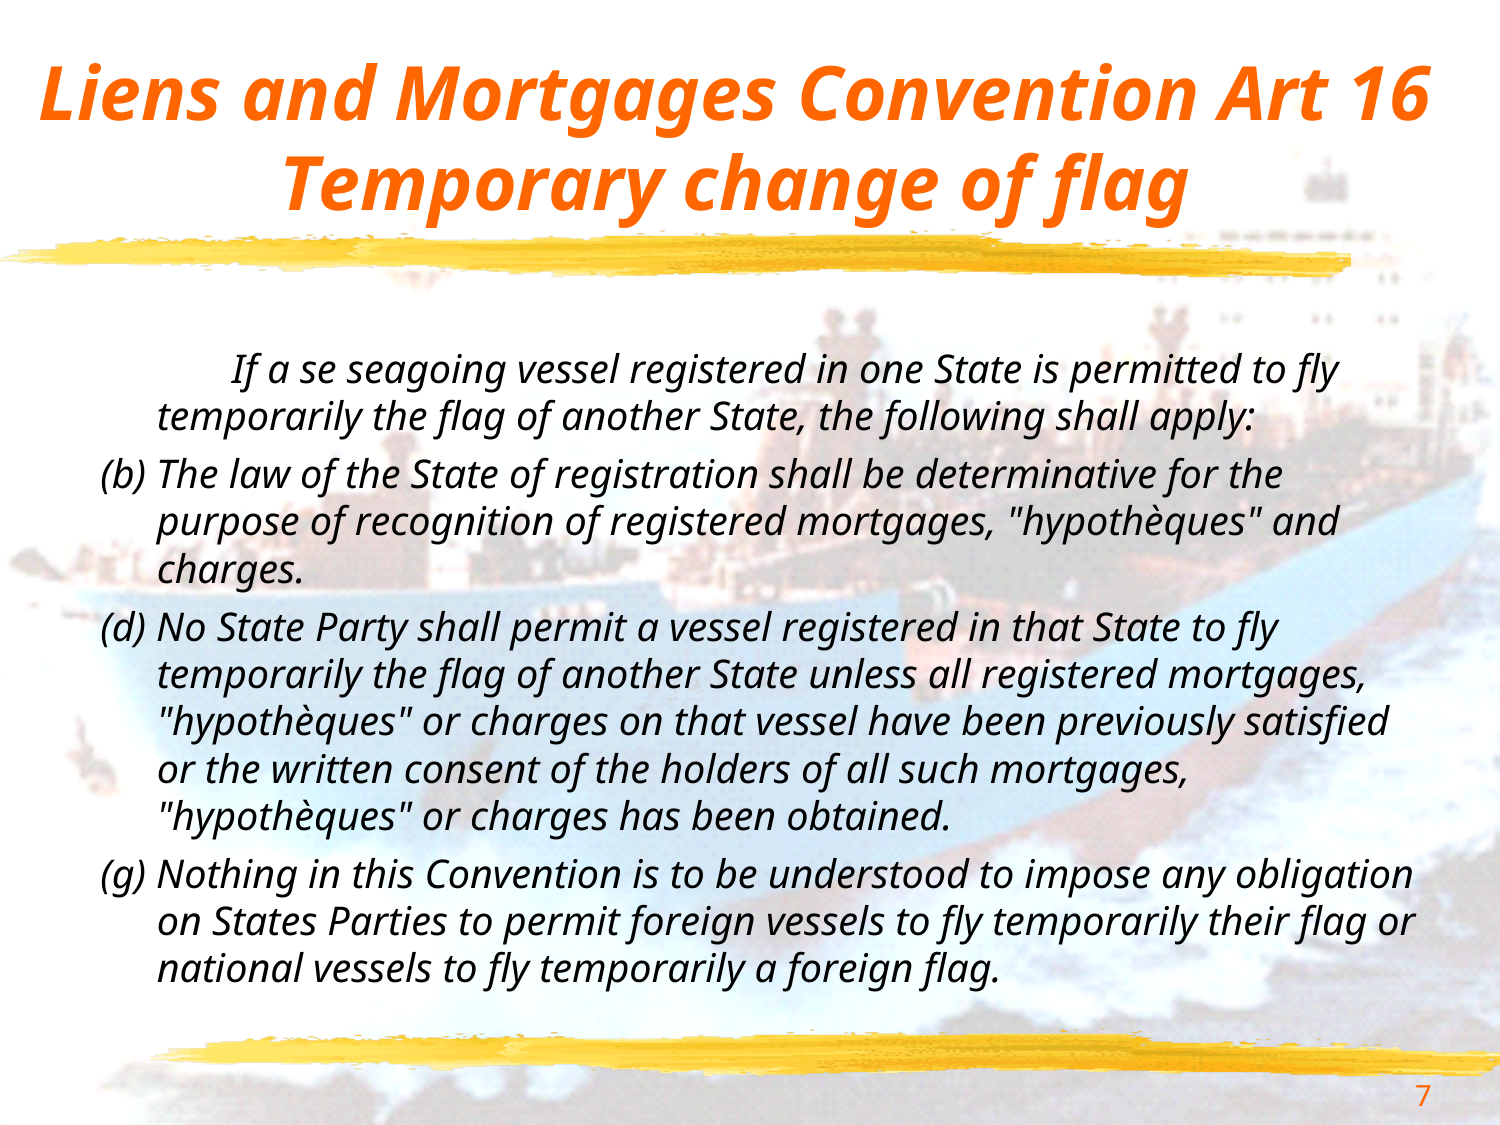

Liens and Mortgages Convention Art 16
Temporary change of flag
# If a se seagoing vessel registered in one State is permitted to fly temporarily the flag of another State, the following shall apply:
(b) The law of the State of registration shall be determinative for the purpose of recognition of registered mortgages, "hypothèques" and charges.
(d) No State Party shall permit a vessel registered in that State to fly temporarily the flag of another State unless all registered mortgages, "hypothèques" or charges on that vessel have been previously satisfied or the written consent of the holders of all such mortgages, "hypothèques" or charges has been obtained.
(g) Nothing in this Convention is to be understood to impose any obligation on States Parties to permit foreign vessels to fly temporarily their flag or national vessels to fly temporarily a foreign flag.